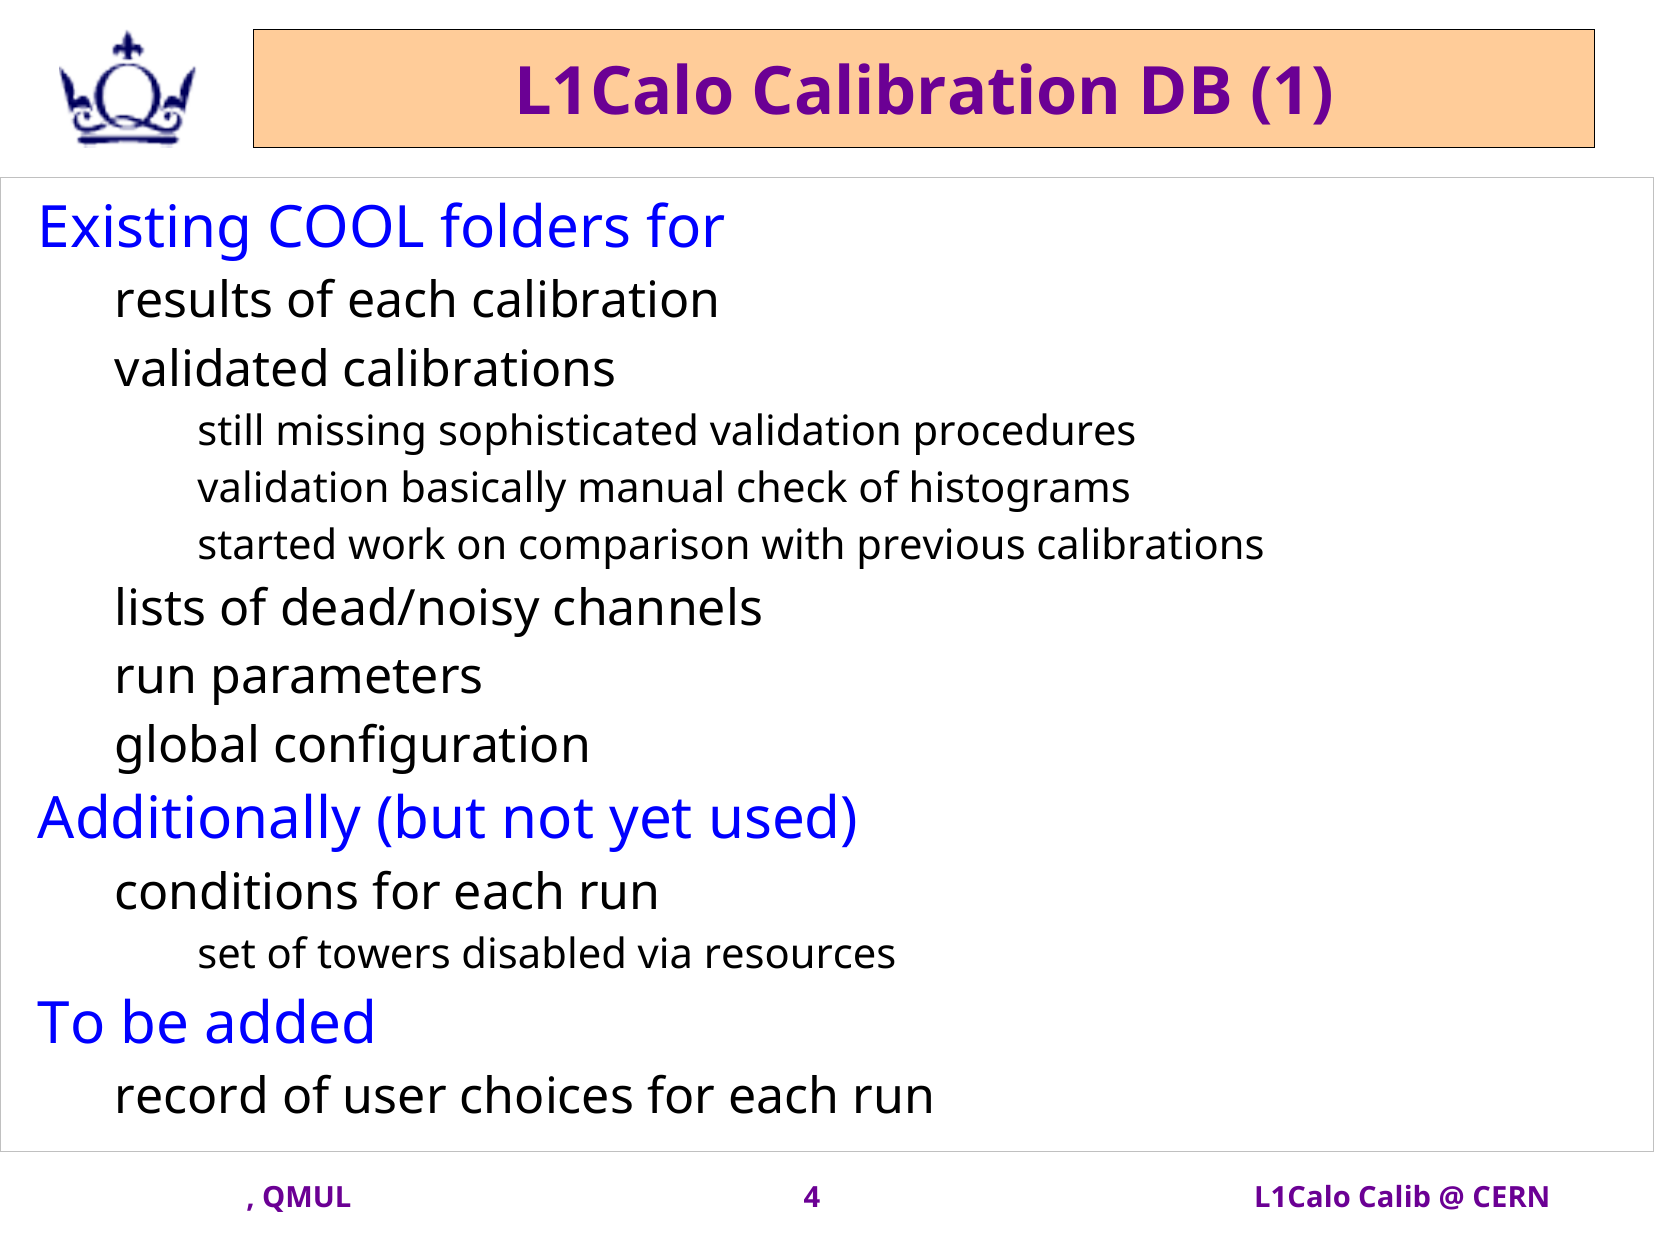

# L1Calo Calibration DB (1)
Existing COOL folders for
results of each calibration
validated calibrations
still missing sophisticated validation procedures
validation basically manual check of histograms
started work on comparison with previous calibrations
lists of dead/noisy channels
run parameters
global configuration
Additionally (but not yet used)
conditions for each run
set of towers disabled via resources
To be added
record of user choices for each run